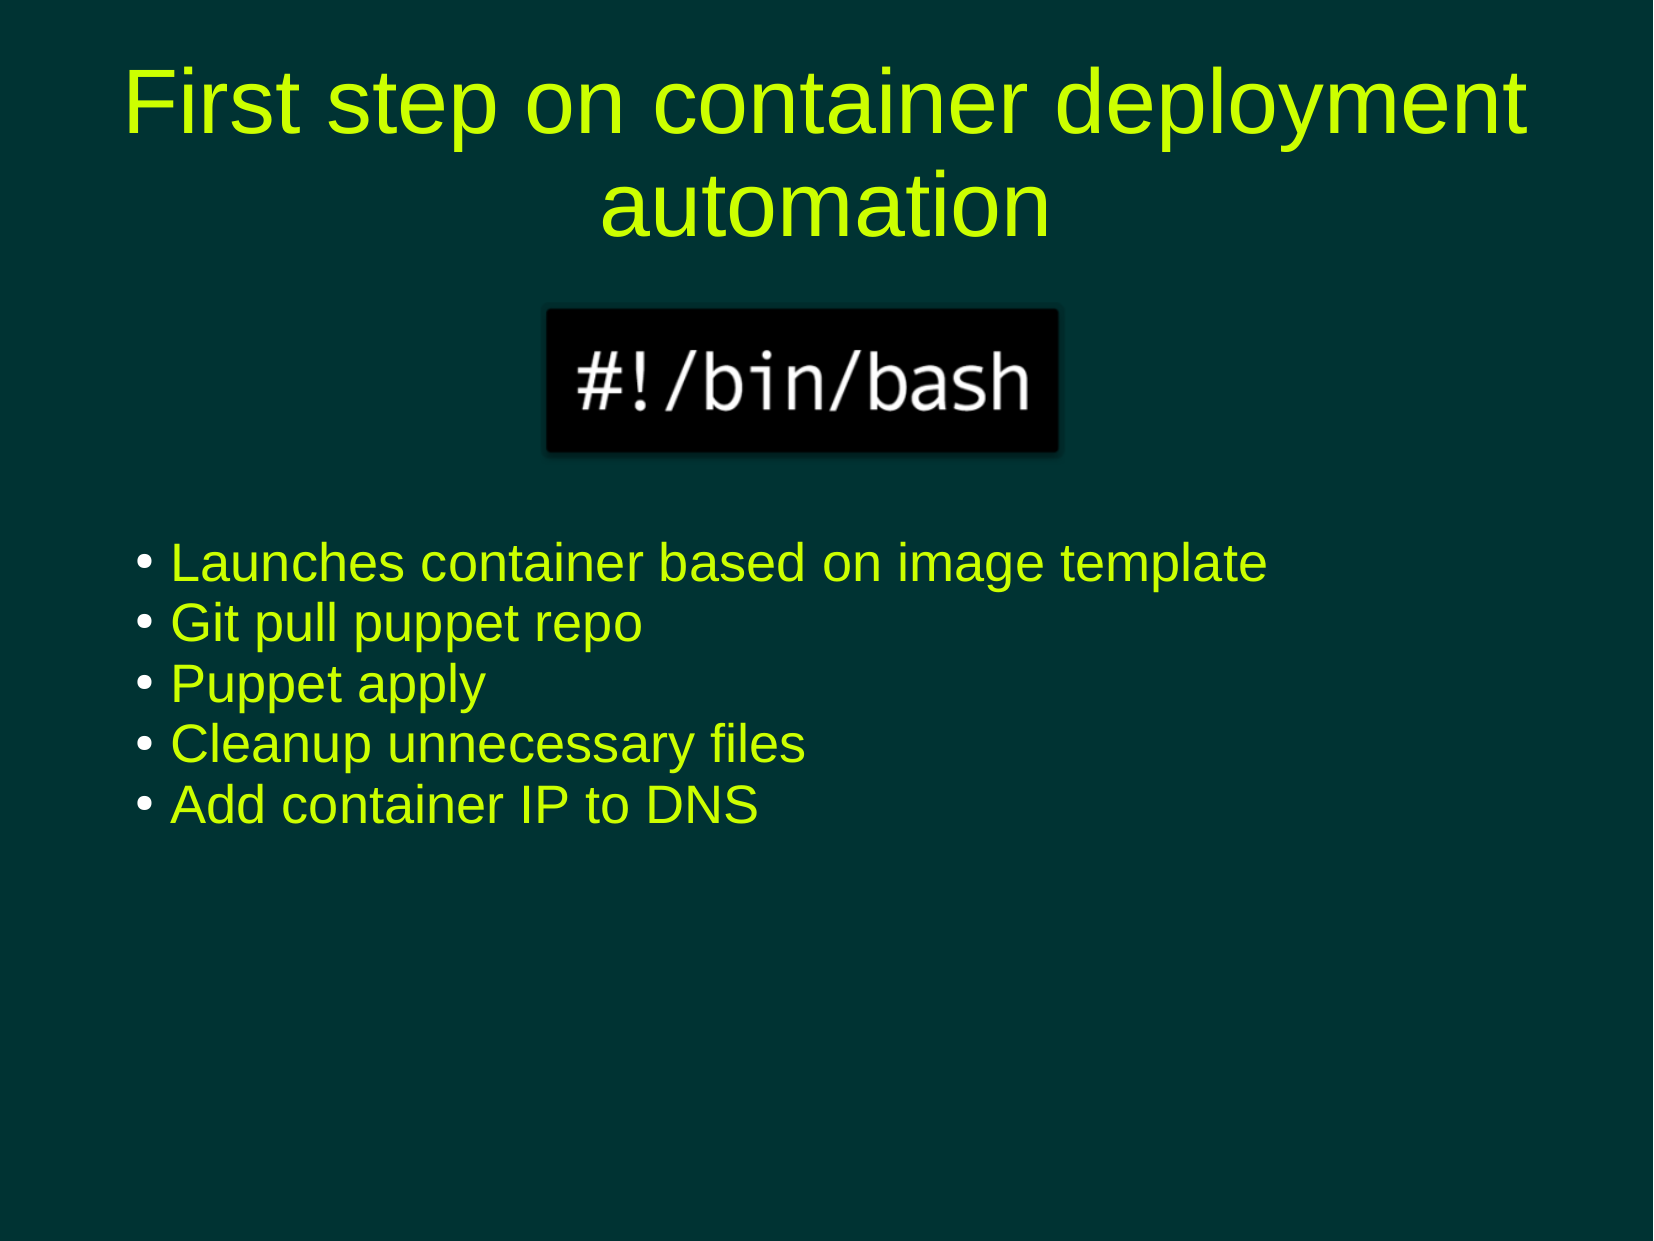

# First step on container deployment automation
Launches container based on image template
Git pull puppet repo
Puppet apply
Cleanup unnecessary files
Add container IP to DNS